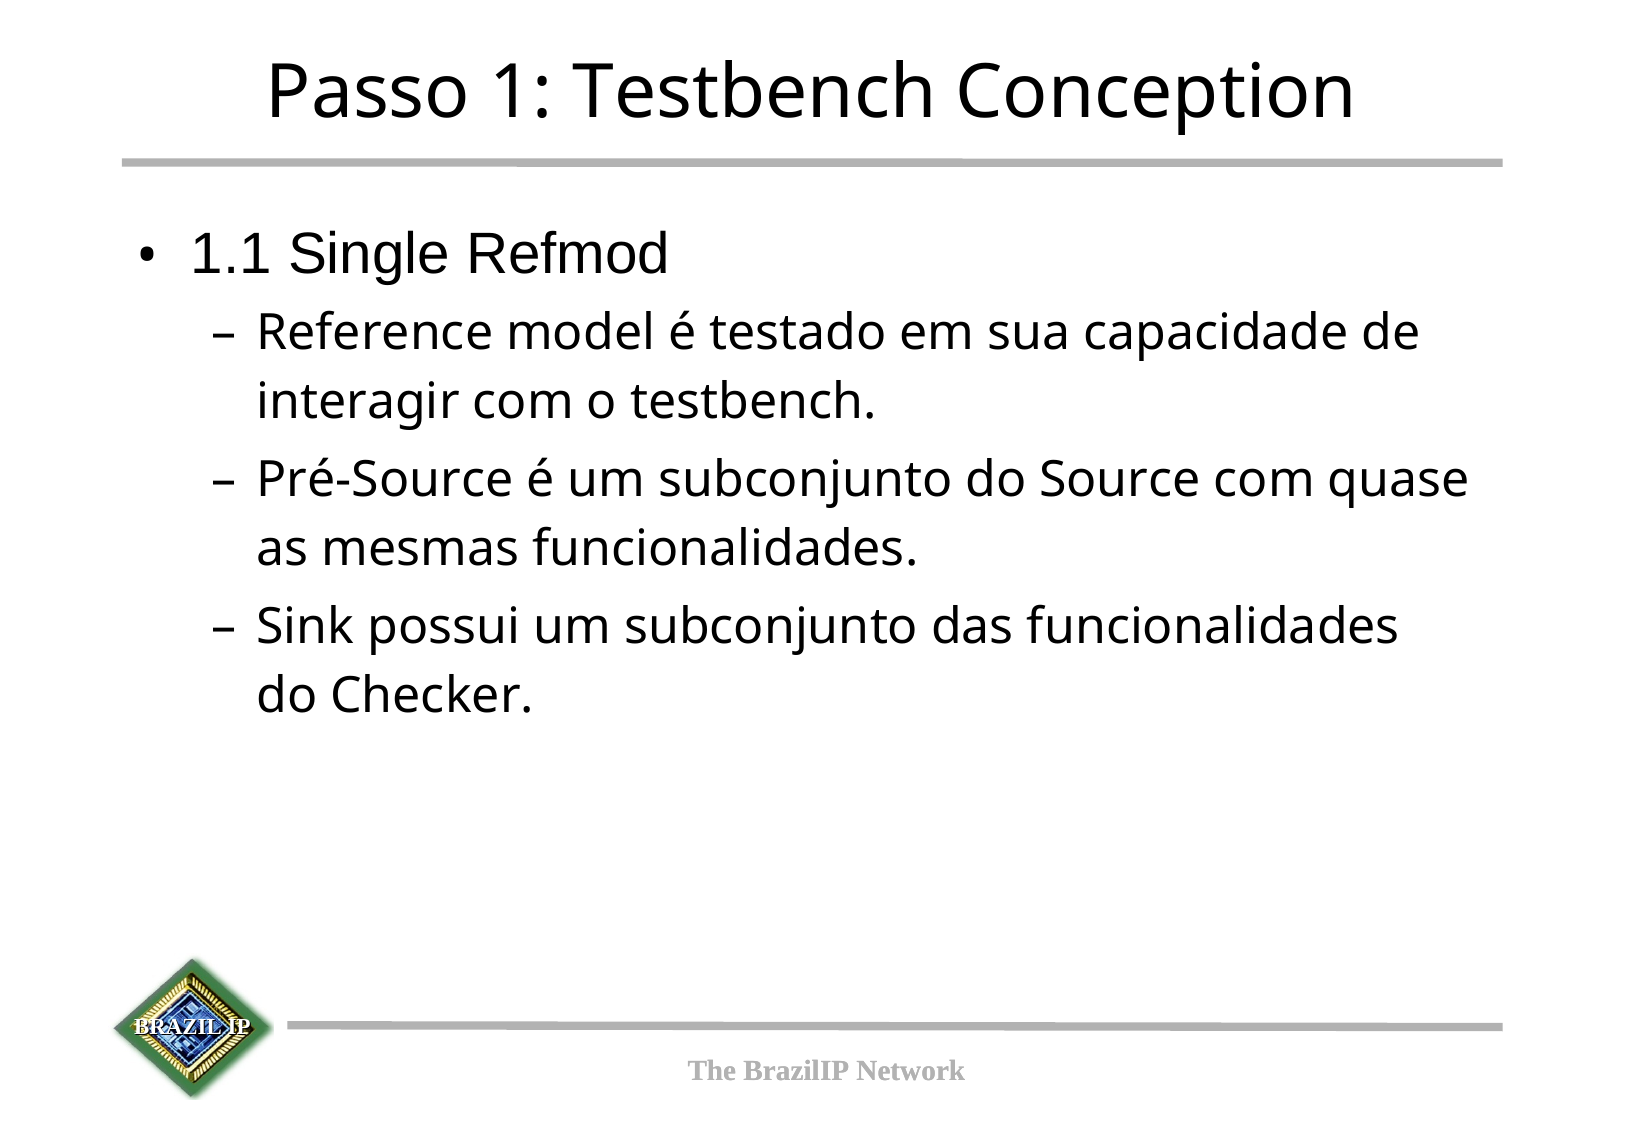

# Passo 1: Testbench Conception
1.1 Single Refmod
Reference model é testado em sua capacidade de interagir com o testbench.
Pré-Source é um subconjunto do Source com quase as mesmas funcionalidades.
Sink possui um subconjunto das funcionalidades do Checker.